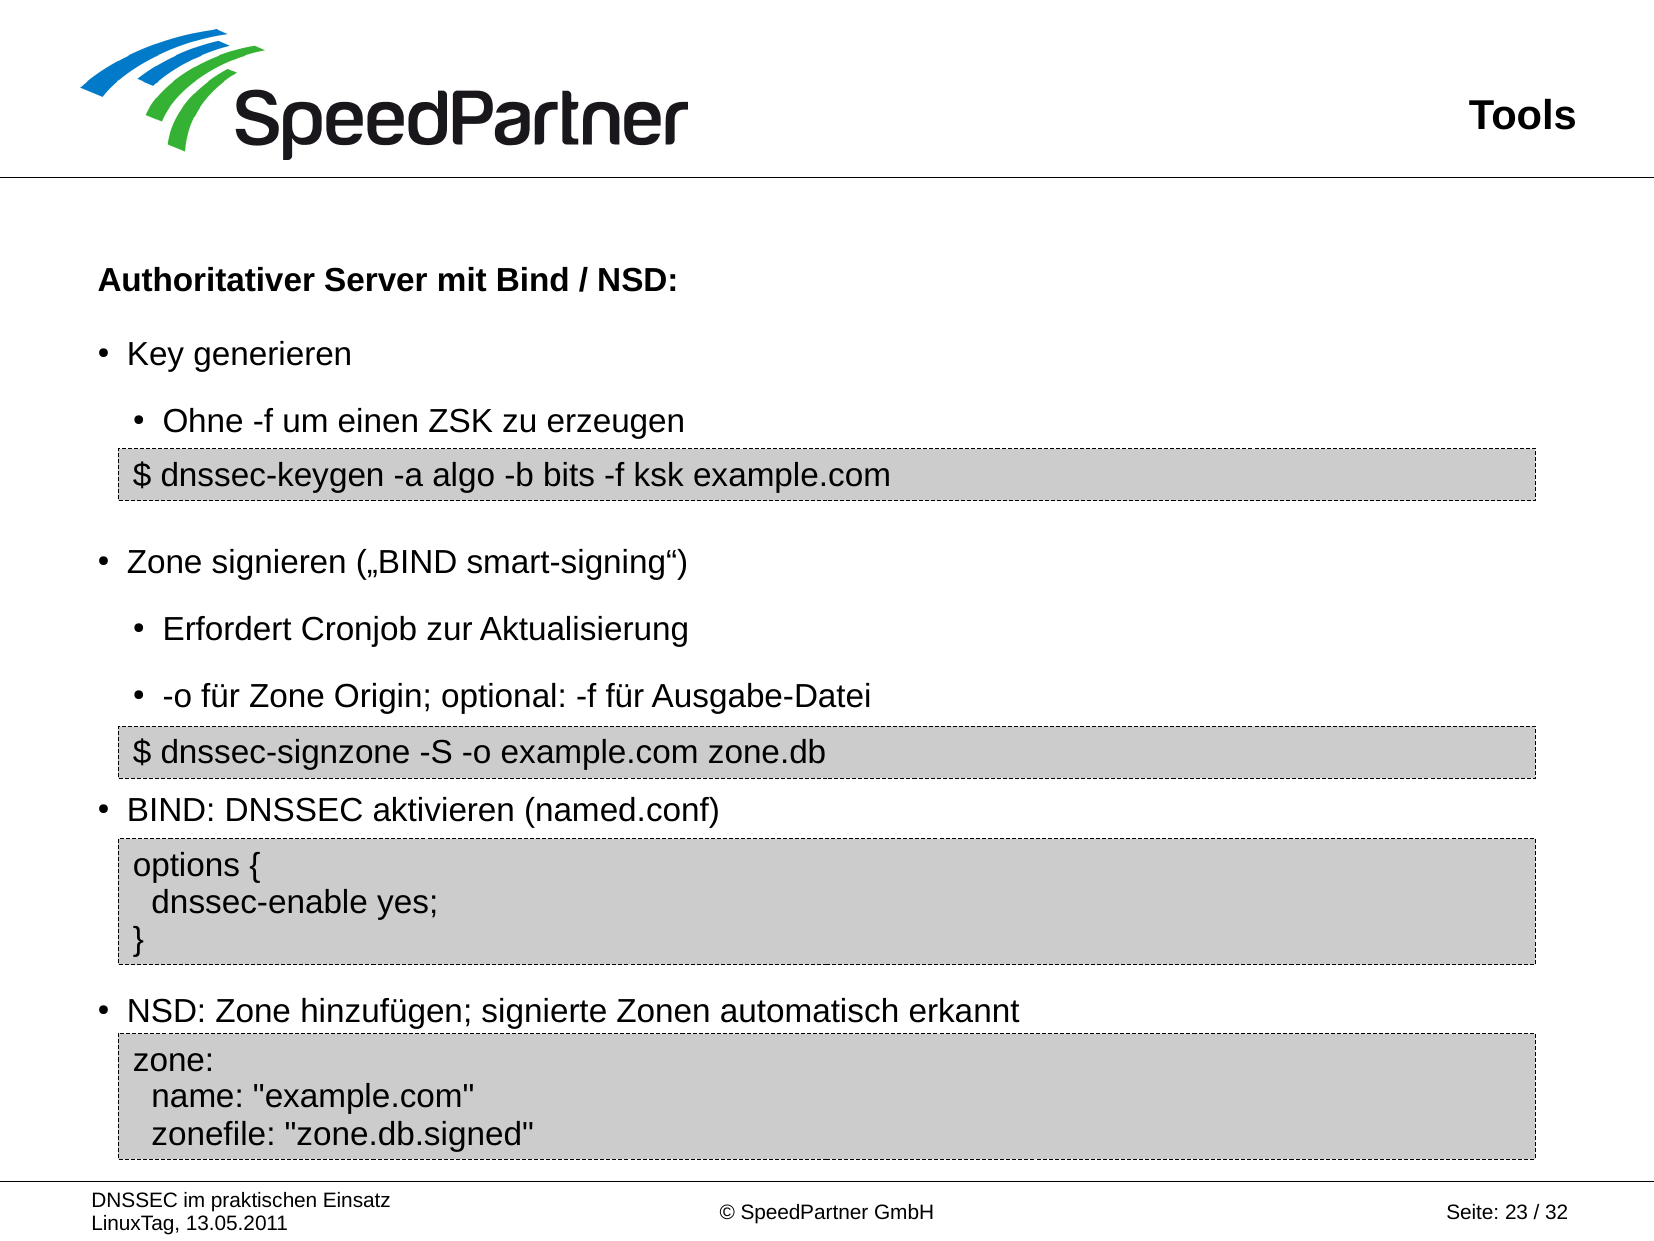

# Tools
Authoritativer Server mit Bind / NSD:
Key generieren
Ohne -f um einen ZSK zu erzeugen
Zone signieren („BIND smart-signing“)
Erfordert Cronjob zur Aktualisierung
-o für Zone Origin; optional: -f für Ausgabe-Datei
BIND: DNSSEC aktivieren (named.conf)
NSD: Zone hinzufügen; signierte Zonen automatisch erkannt
$ dnssec-keygen -a algo -b bits -f ksk example.com
$ dnssec-signzone -S -o example.com zone.db
options {
 dnssec-enable yes;
}
zone:
 name: "example.com"
 zonefile: "zone.db.signed"